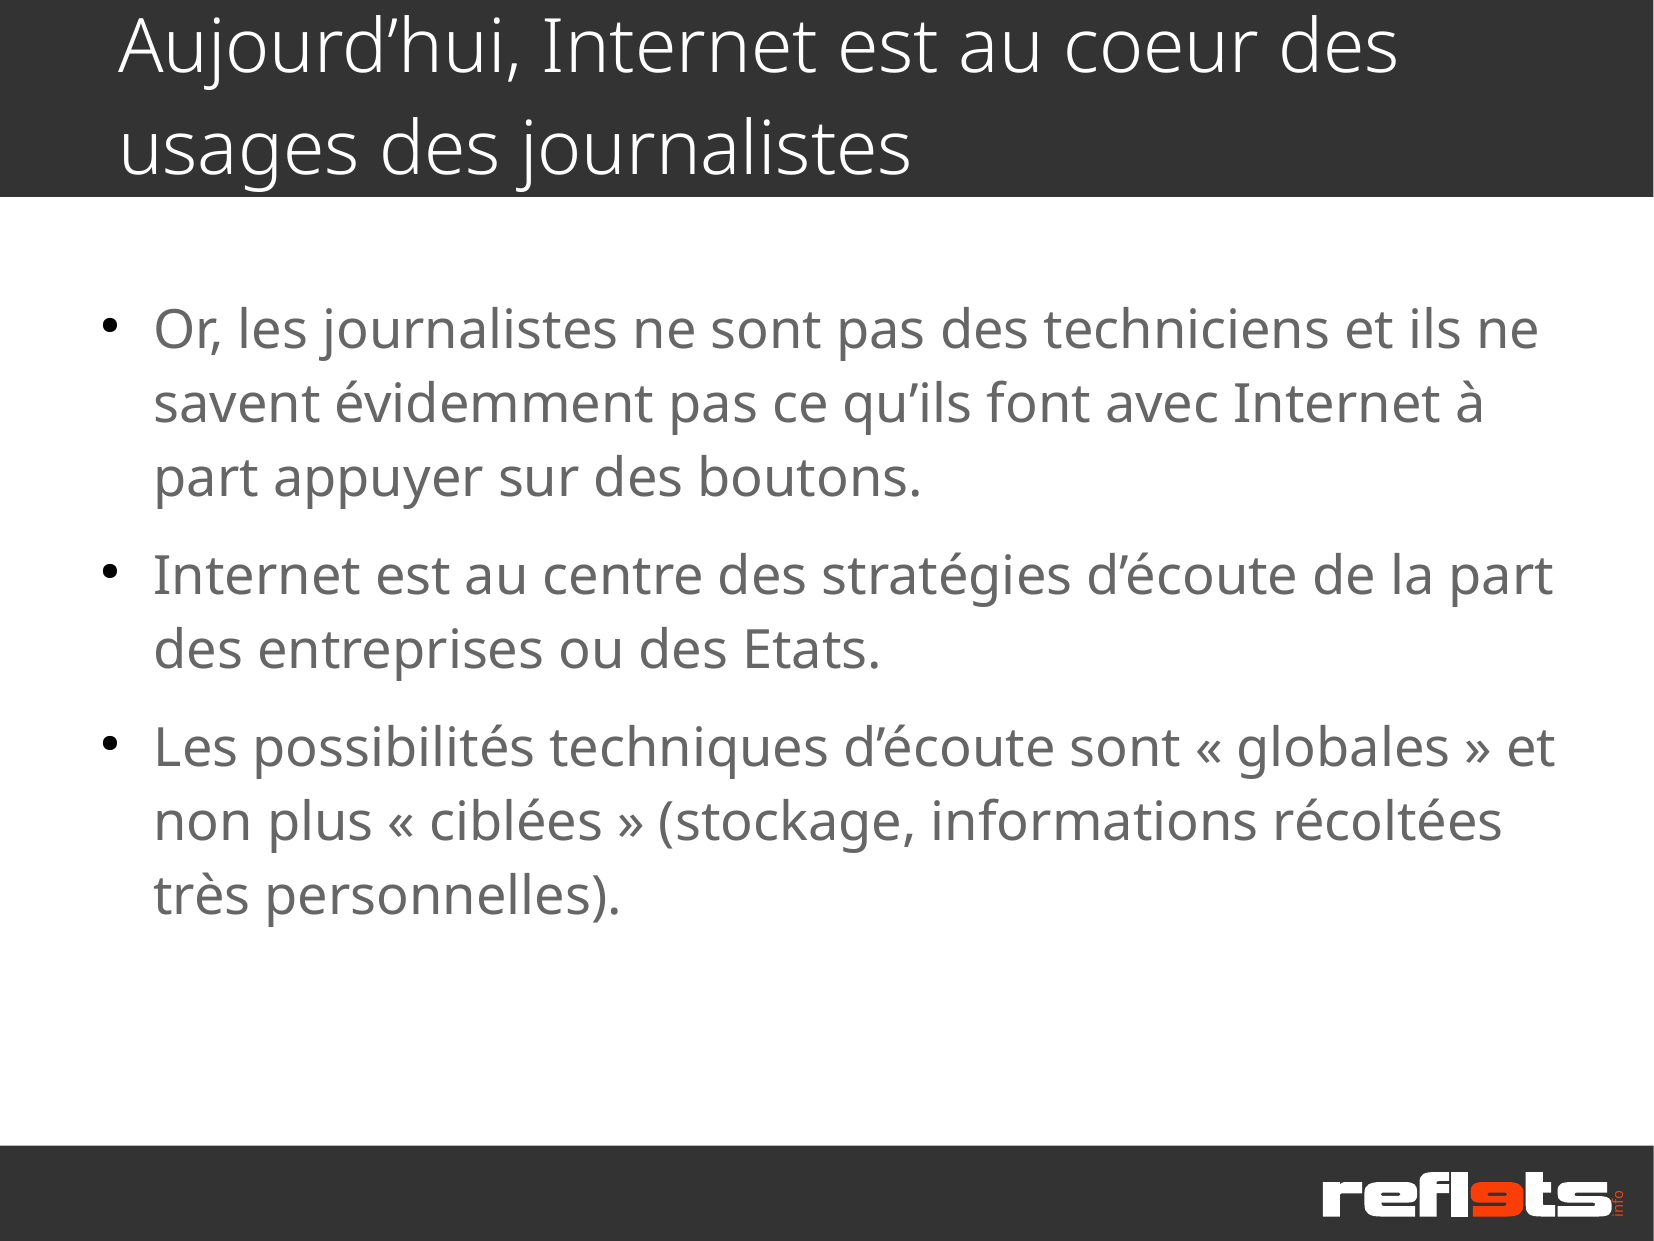

# Aujourd’hui, Internet est au coeur des usages des journalistes
Or, les journalistes ne sont pas des techniciens et ils ne savent évidemment pas ce qu’ils font avec Internet à part appuyer sur des boutons.
Internet est au centre des stratégies d’écoute de la part des entreprises ou des Etats.
Les possibilités techniques d’écoute sont « globales » et non plus « ciblées » (stockage, informations récoltées très personnelles).